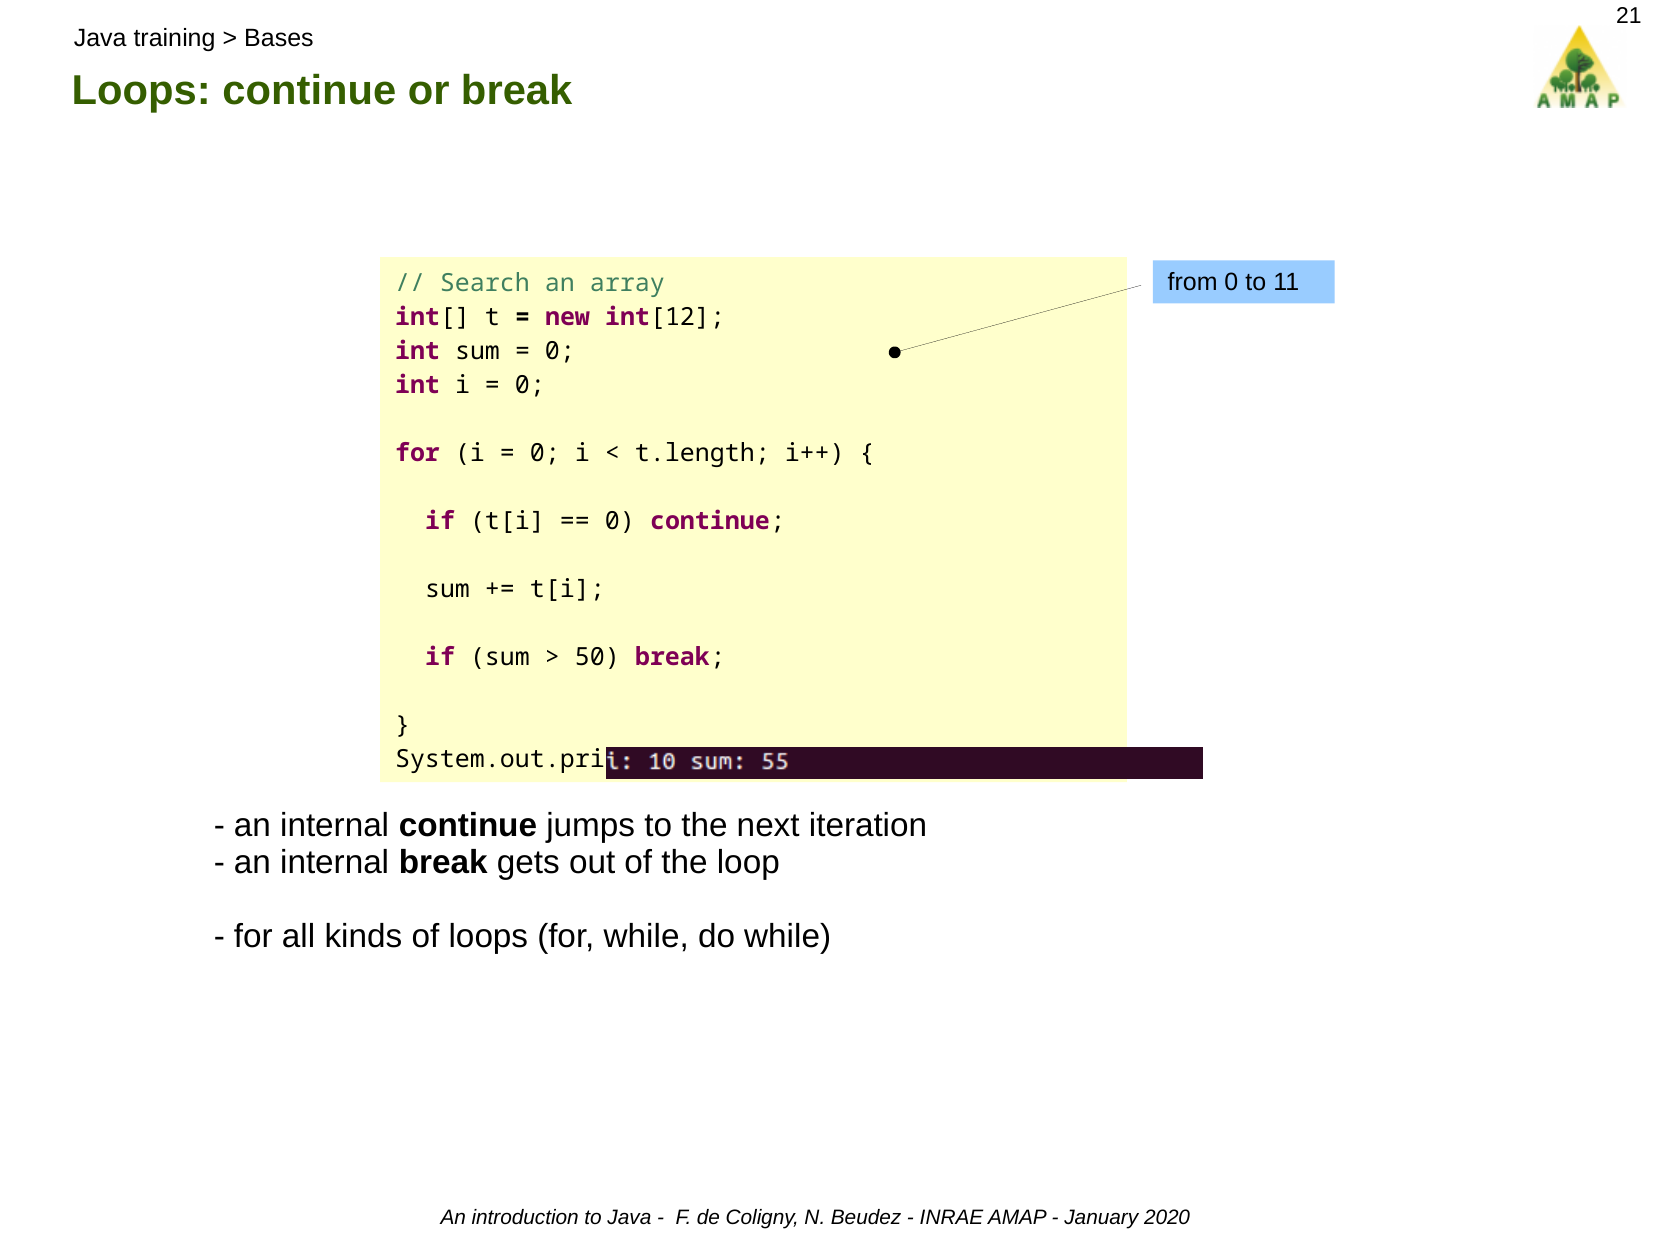

21
Java training > Bases
Loops: continue or break
// Search an array
int[] t = new int[12];
int sum = 0;
int i = 0;
for (i = 0; i < t.length; i++) {
 if (t[i] == 0) continue;
 sum += t[i];
 if (sum > 50) break;
}
System.out.println ("i: " + i +" sum: " + sum);
from 0 to 11
- an internal continue jumps to the next iteration
- an internal break gets out of the loop
- for all kinds of loops (for, while, do while)